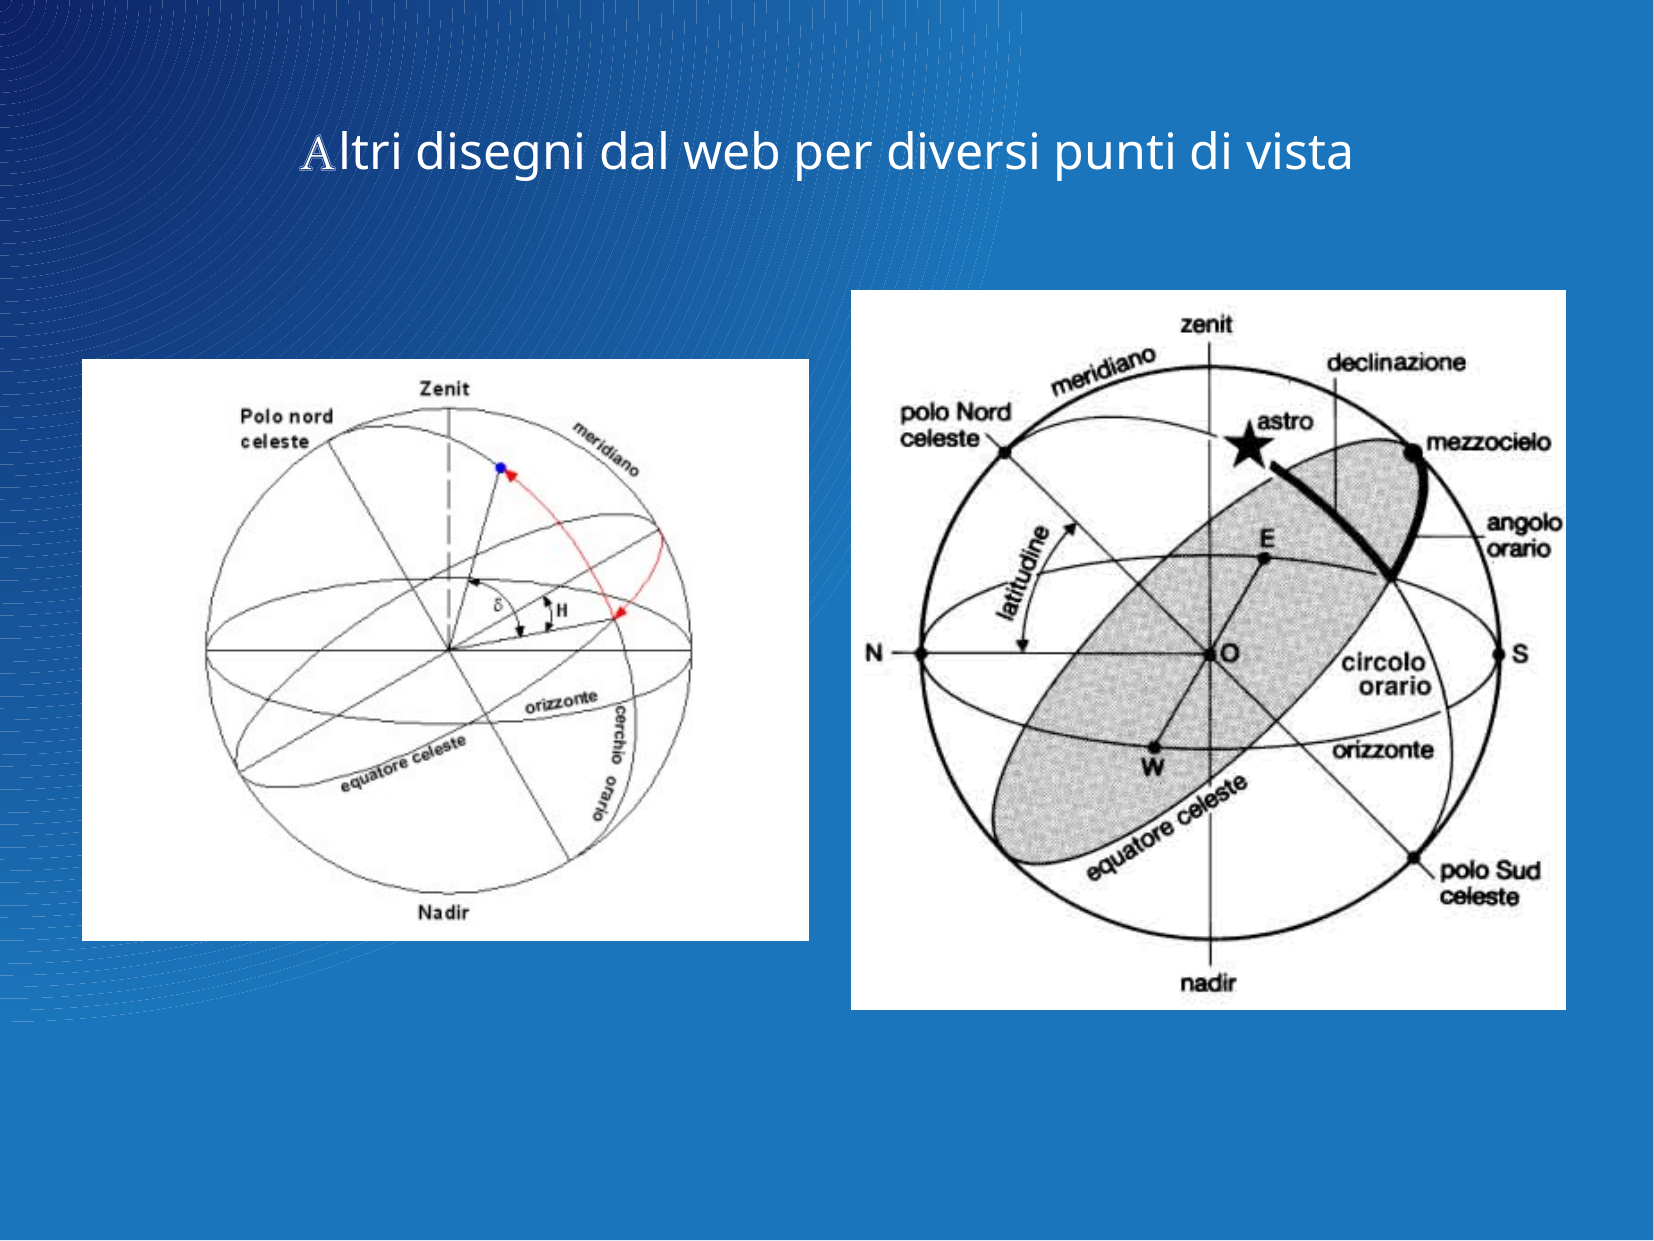

# Altri disegni dal web per diversi punti di vista